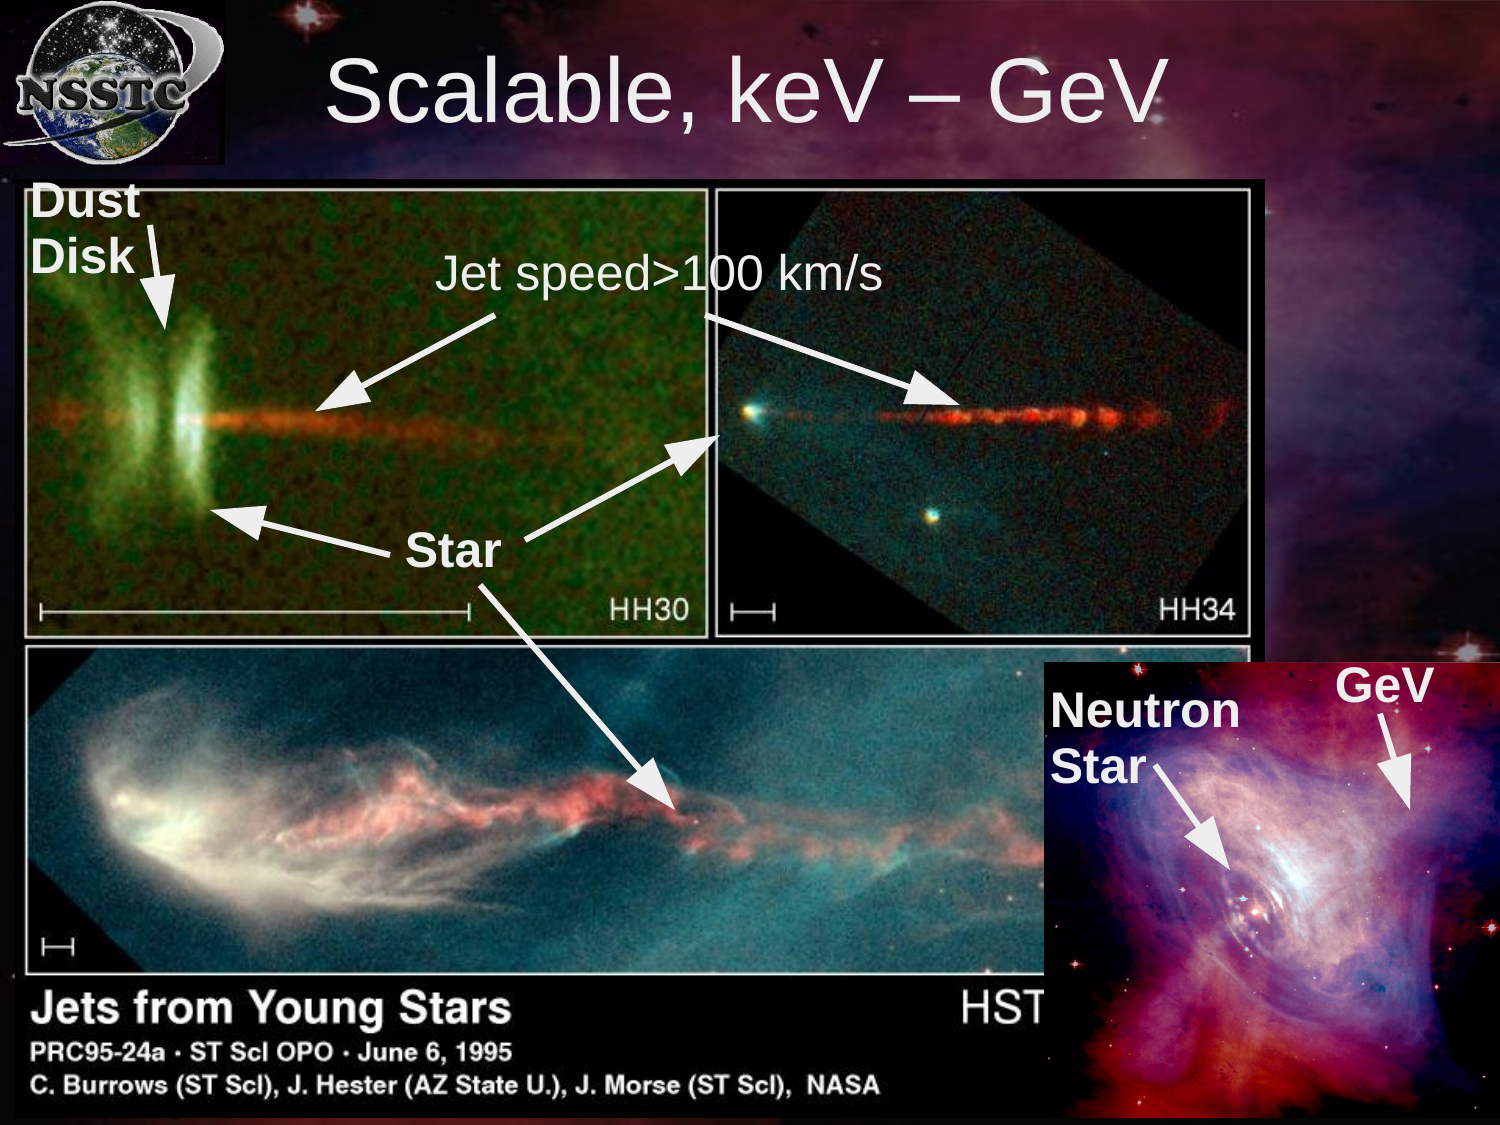

# Scalable, keV – GeV
Dust Disk
Jet speed>100 km/s
Star
GeV
Neutron Star